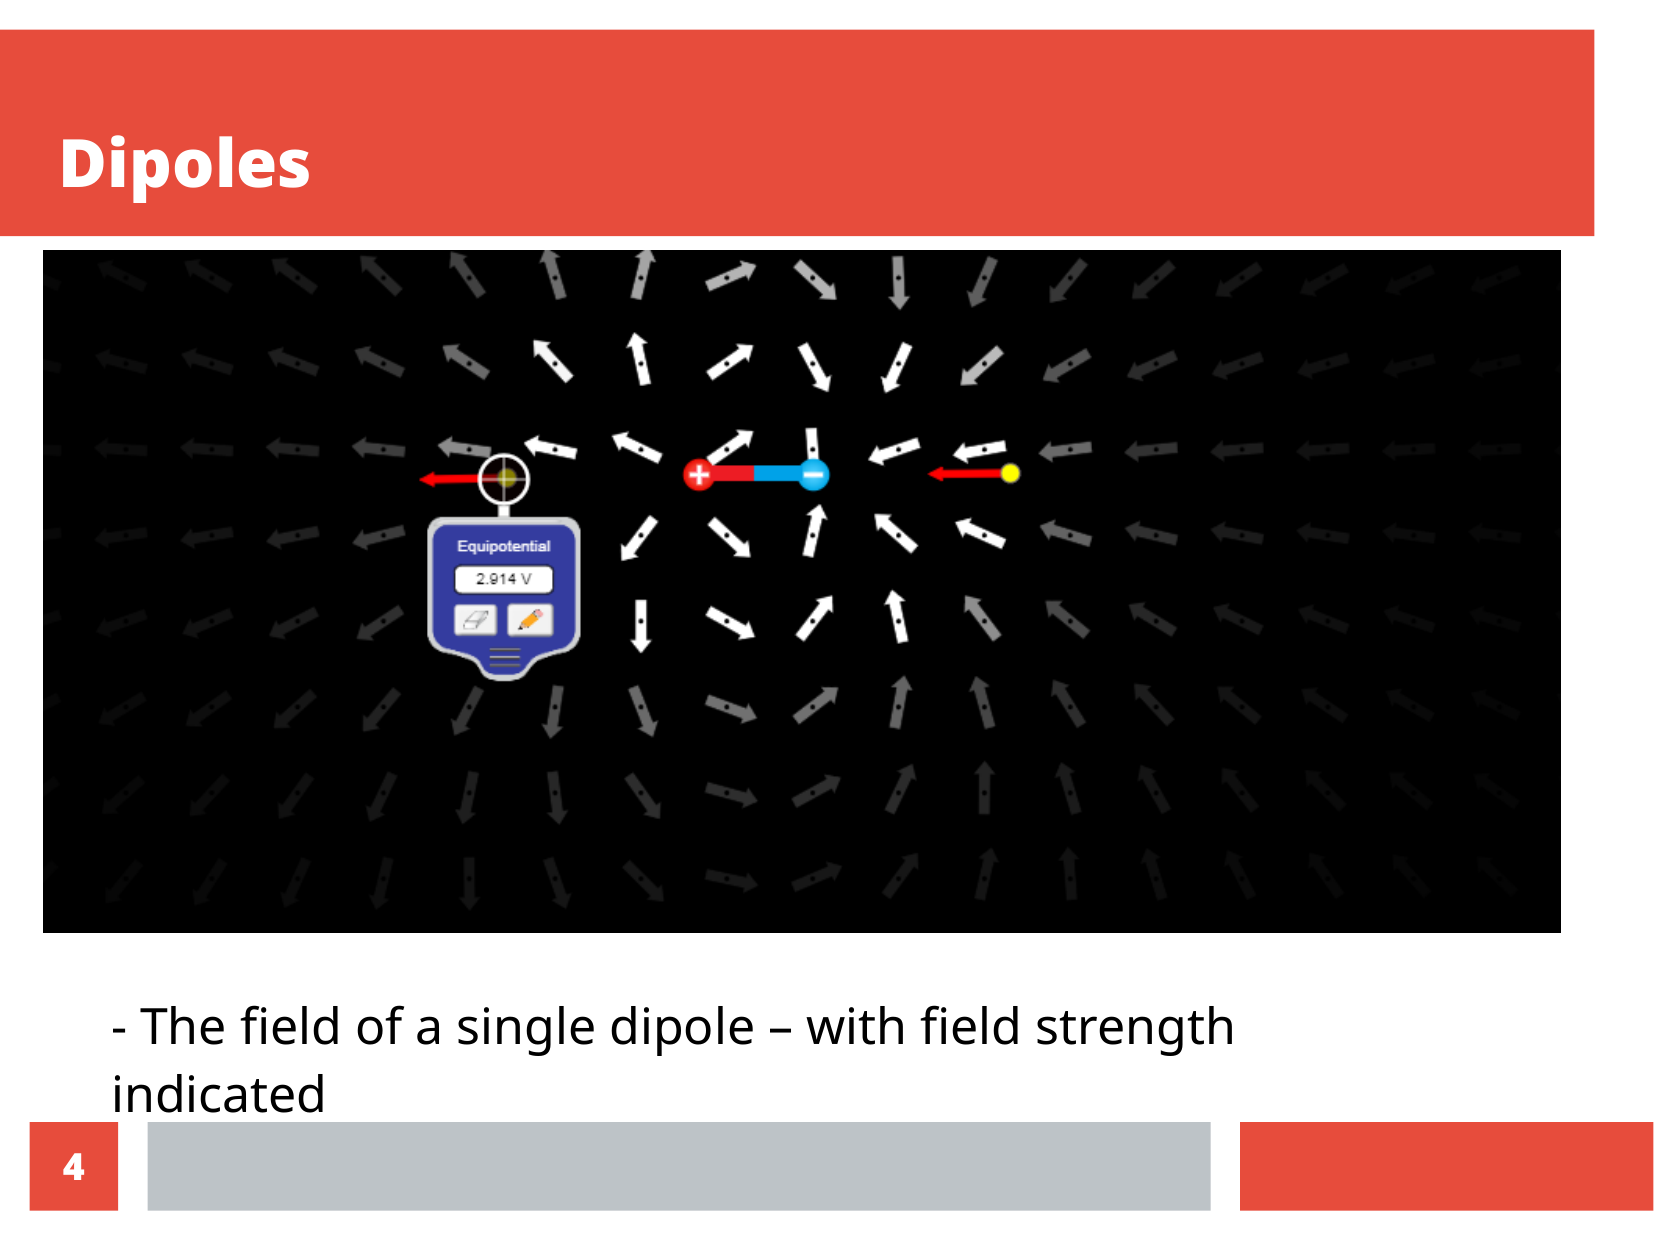

# Dipoles
- The field of a single dipole – with field strength indicated
4